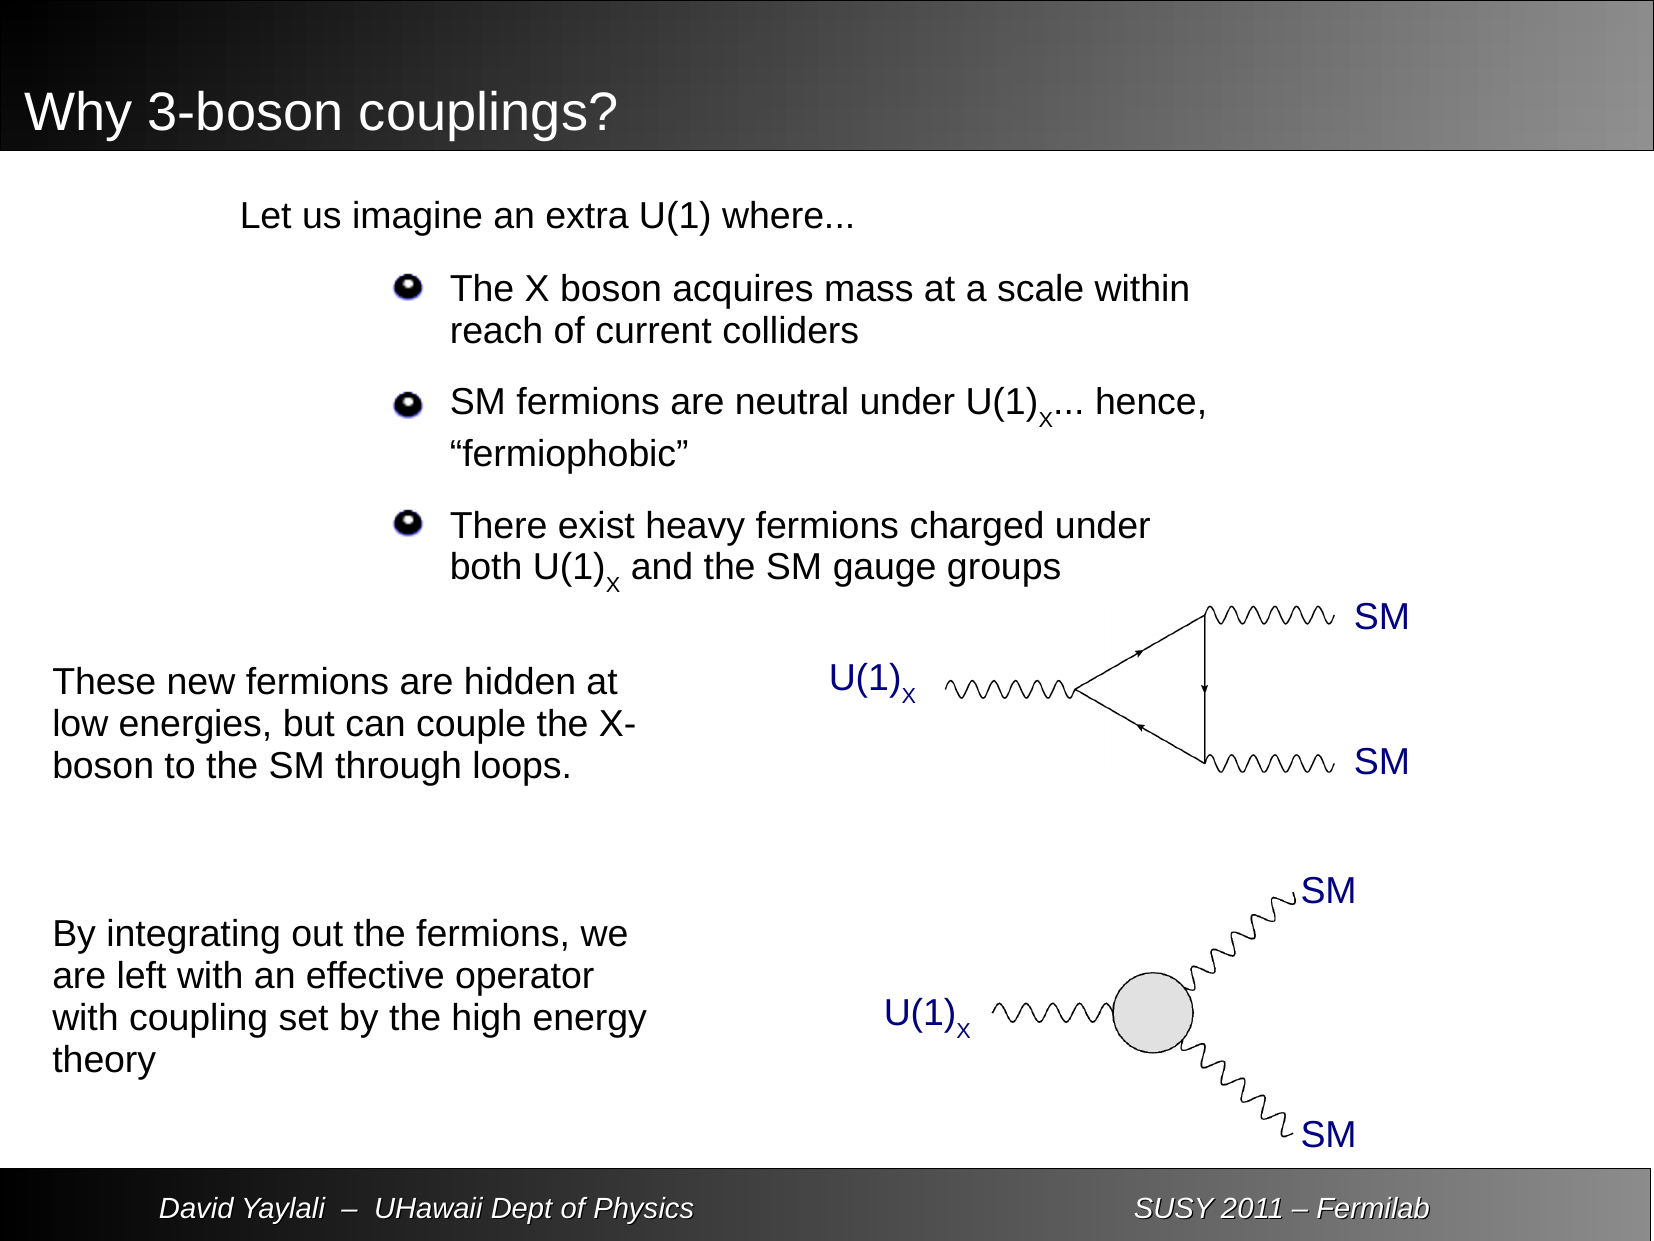

Why 3-boson couplings?
Let us imagine an extra U(1) where...
The X boson acquires mass at a scale within reach of current colliders
SM fermions are neutral under U(1)X... hence, “fermiophobic”
There exist heavy fermions charged under both U(1)X and the SM gauge groups
SM
U(1)X
These new fermions are hidden at low energies, but can couple the X-boson to the SM through loops.
By integrating out the fermions, we are left with an effective operator with coupling set by the high energy theory
SM
SM
U(1)X
SM